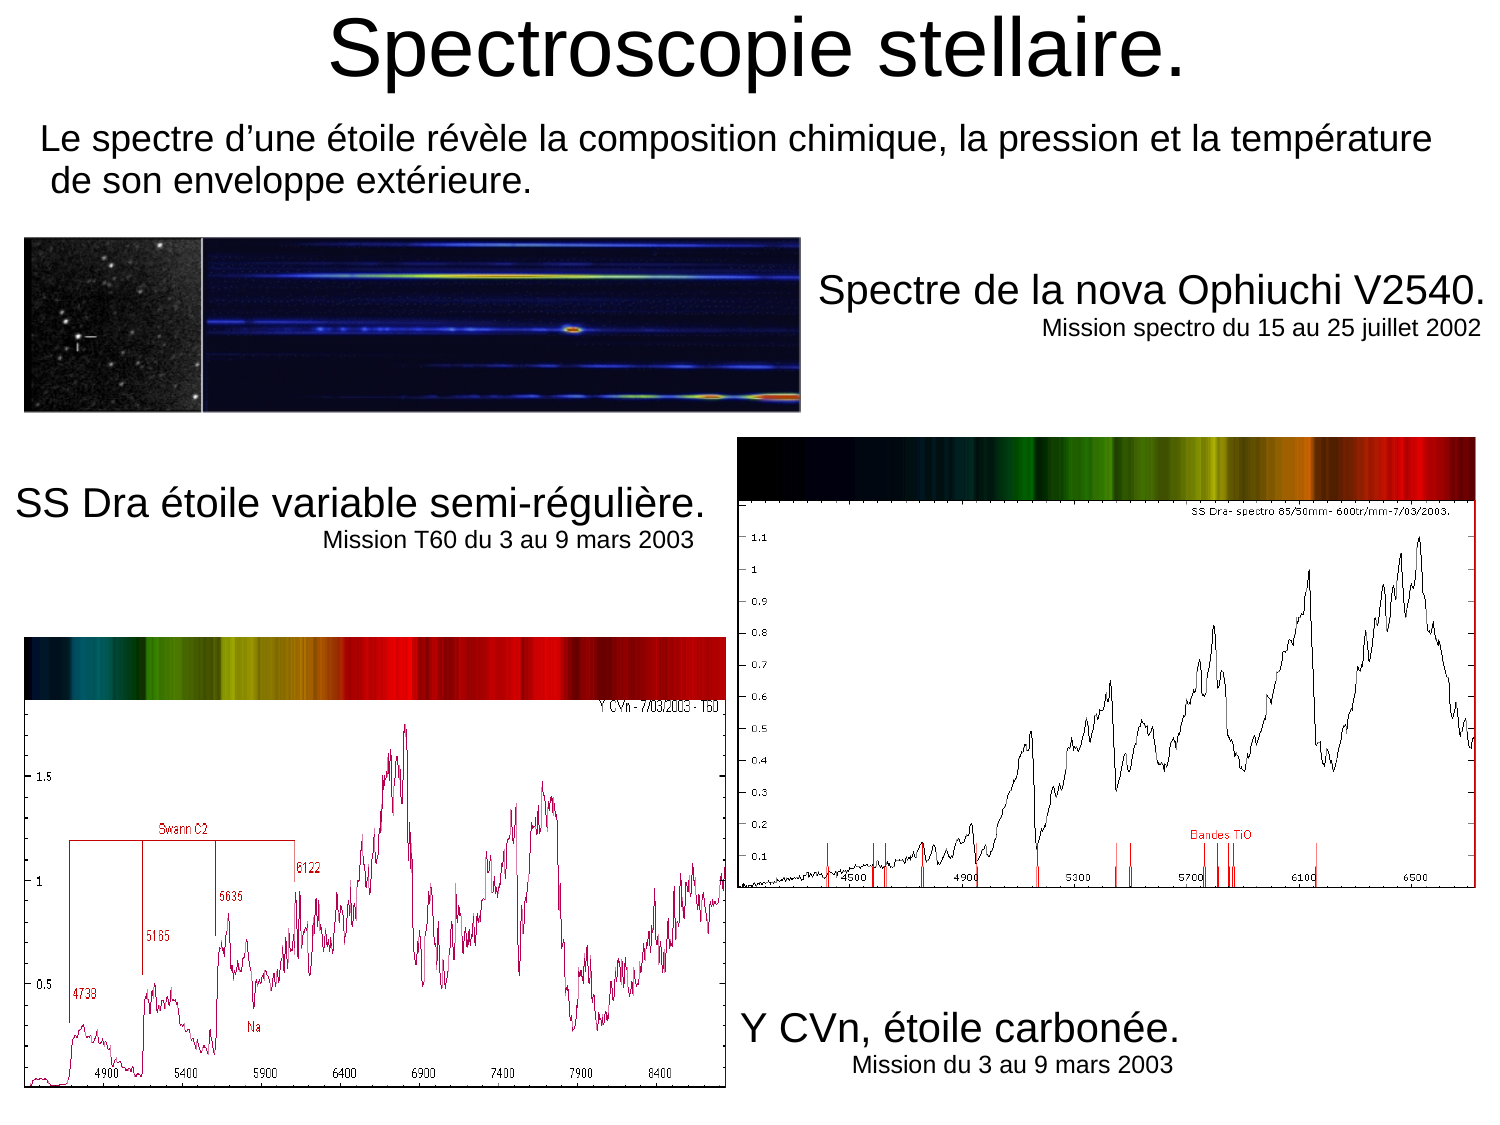

Spectroscopie stellaire.
Le spectre d’une étoile révèle la composition chimique, la pression et la température
 de son enveloppe extérieure.
Spectre de la nova Ophiuchi V2540.
 Mission spectro du 15 au 25 juillet 2002
SS Dra étoile variable semi-régulière.
 Mission T60 du 3 au 9 mars 2003
Y CVn, étoile carbonée.
 Mission du 3 au 9 mars 2003